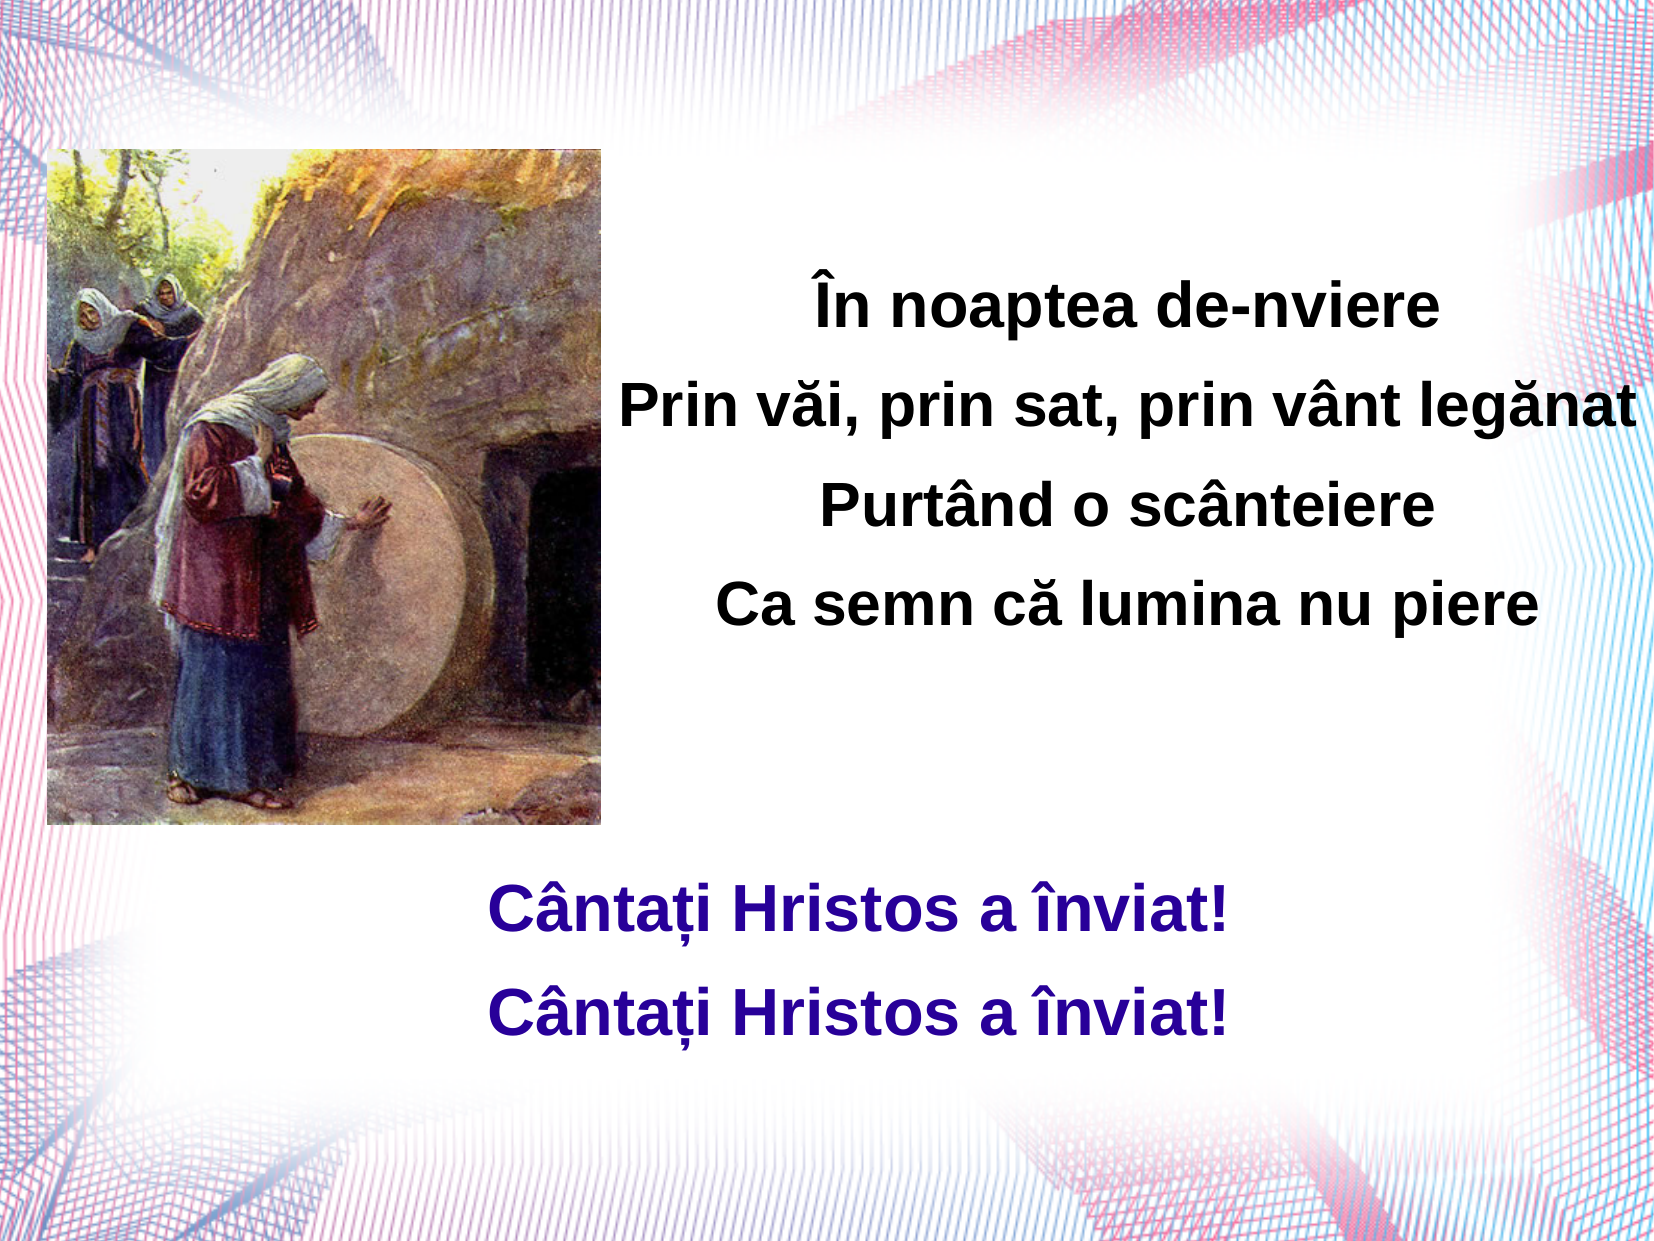

# În noaptea de-nviere
Prin văi, prin sat, prin vânt legănat
Purtând o scânteiere
Ca semn că lumina nu piere
Cântați Hristos a înviat!
Cântați Hristos a înviat!